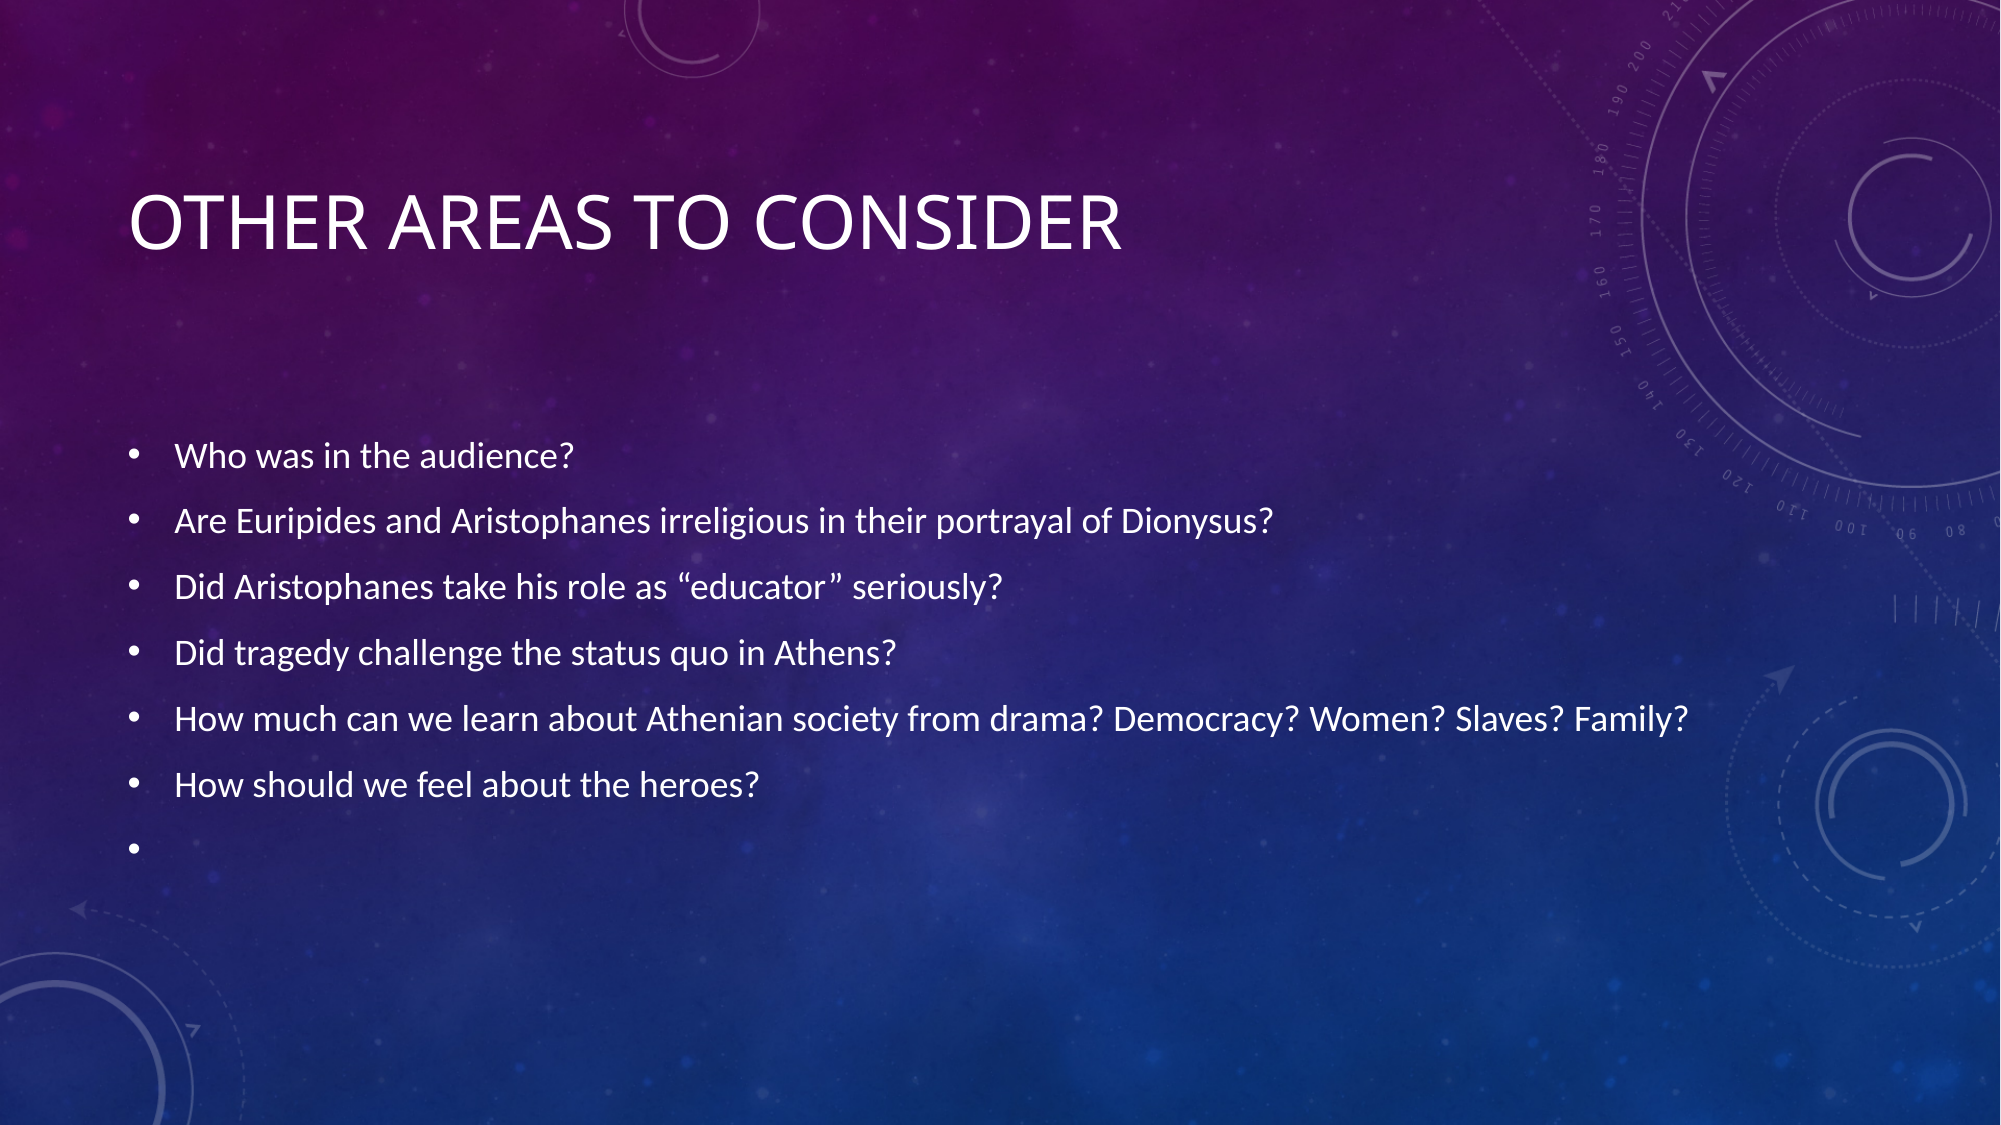

# Other areas to consider
Who was in the audience?
Are Euripides and Aristophanes irreligious in their portrayal of Dionysus?
Did Aristophanes take his role as “educator” seriously?
Did tragedy challenge the status quo in Athens?
How much can we learn about Athenian society from drama? Democracy? Women? Slaves? Family?
How should we feel about the heroes?